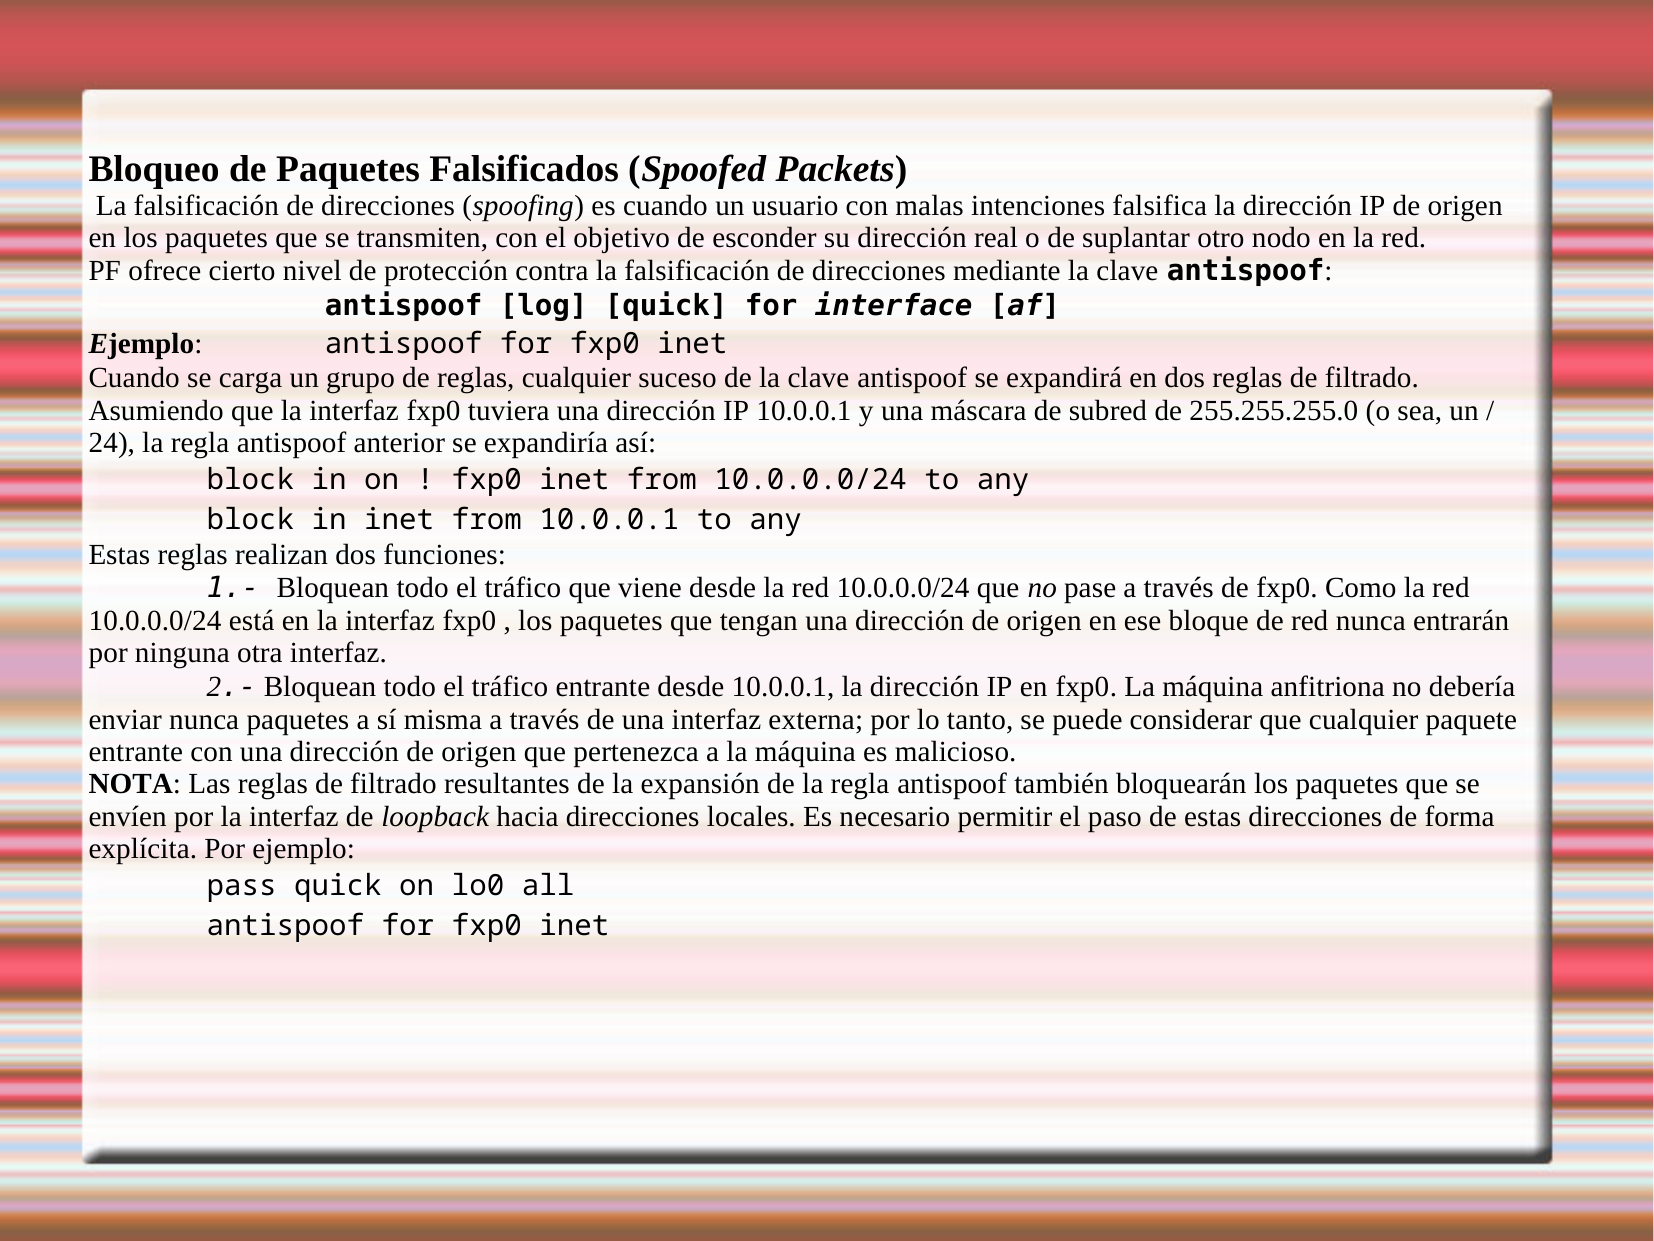

Bloqueo de Paquetes Falsificados (Spoofed Packets)
 La falsificación de direcciones (spoofing) es cuando un usuario con malas intenciones falsifica la dirección IP de origen en los paquetes que se transmiten, con el objetivo de esconder su dirección real o de suplantar otro nodo en la red.
PF ofrece cierto nivel de protección contra la falsificación de direcciones mediante la clave antispoof:
		antispoof [log] [quick] for interface [af]
Ejemplo: 	antispoof for fxp0 inet
Cuando se carga un grupo de reglas, cualquier suceso de la clave antispoof se expandirá en dos reglas de filtrado. Asumiendo que la interfaz fxp0 tuviera una dirección IP 10.0.0.1 y una máscara de subred de 255.255.255.0 (o sea, un /24), la regla antispoof anterior se expandiría así:
	block in on ! fxp0 inet from 10.0.0.0/24 to any
	block in inet from 10.0.0.1 to any
Estas reglas realizan dos funciones:
	1.- Bloquean todo el tráfico que viene desde la red 10.0.0.0/24 que no pase a través de fxp0. Como la red 10.0.0.0/24 está en la interfaz fxp0 , los paquetes que tengan una dirección de origen en ese bloque de red nunca entrarán por ninguna otra interfaz.
	2.- Bloquean todo el tráfico entrante desde 10.0.0.1, la dirección IP en fxp0. La máquina anfitriona no debería enviar nunca paquetes a sí misma a través de una interfaz externa; por lo tanto, se puede considerar que cualquier paquete entrante con una dirección de origen que pertenezca a la máquina es malicioso.
NOTA: Las reglas de filtrado resultantes de la expansión de la regla antispoof también bloquearán los paquetes que se envíen por la interfaz de loopback hacia direcciones locales. Es necesario permitir el paso de estas direcciones de forma explícita. Por ejemplo:
	pass quick on lo0 all
	antispoof for fxp0 inet